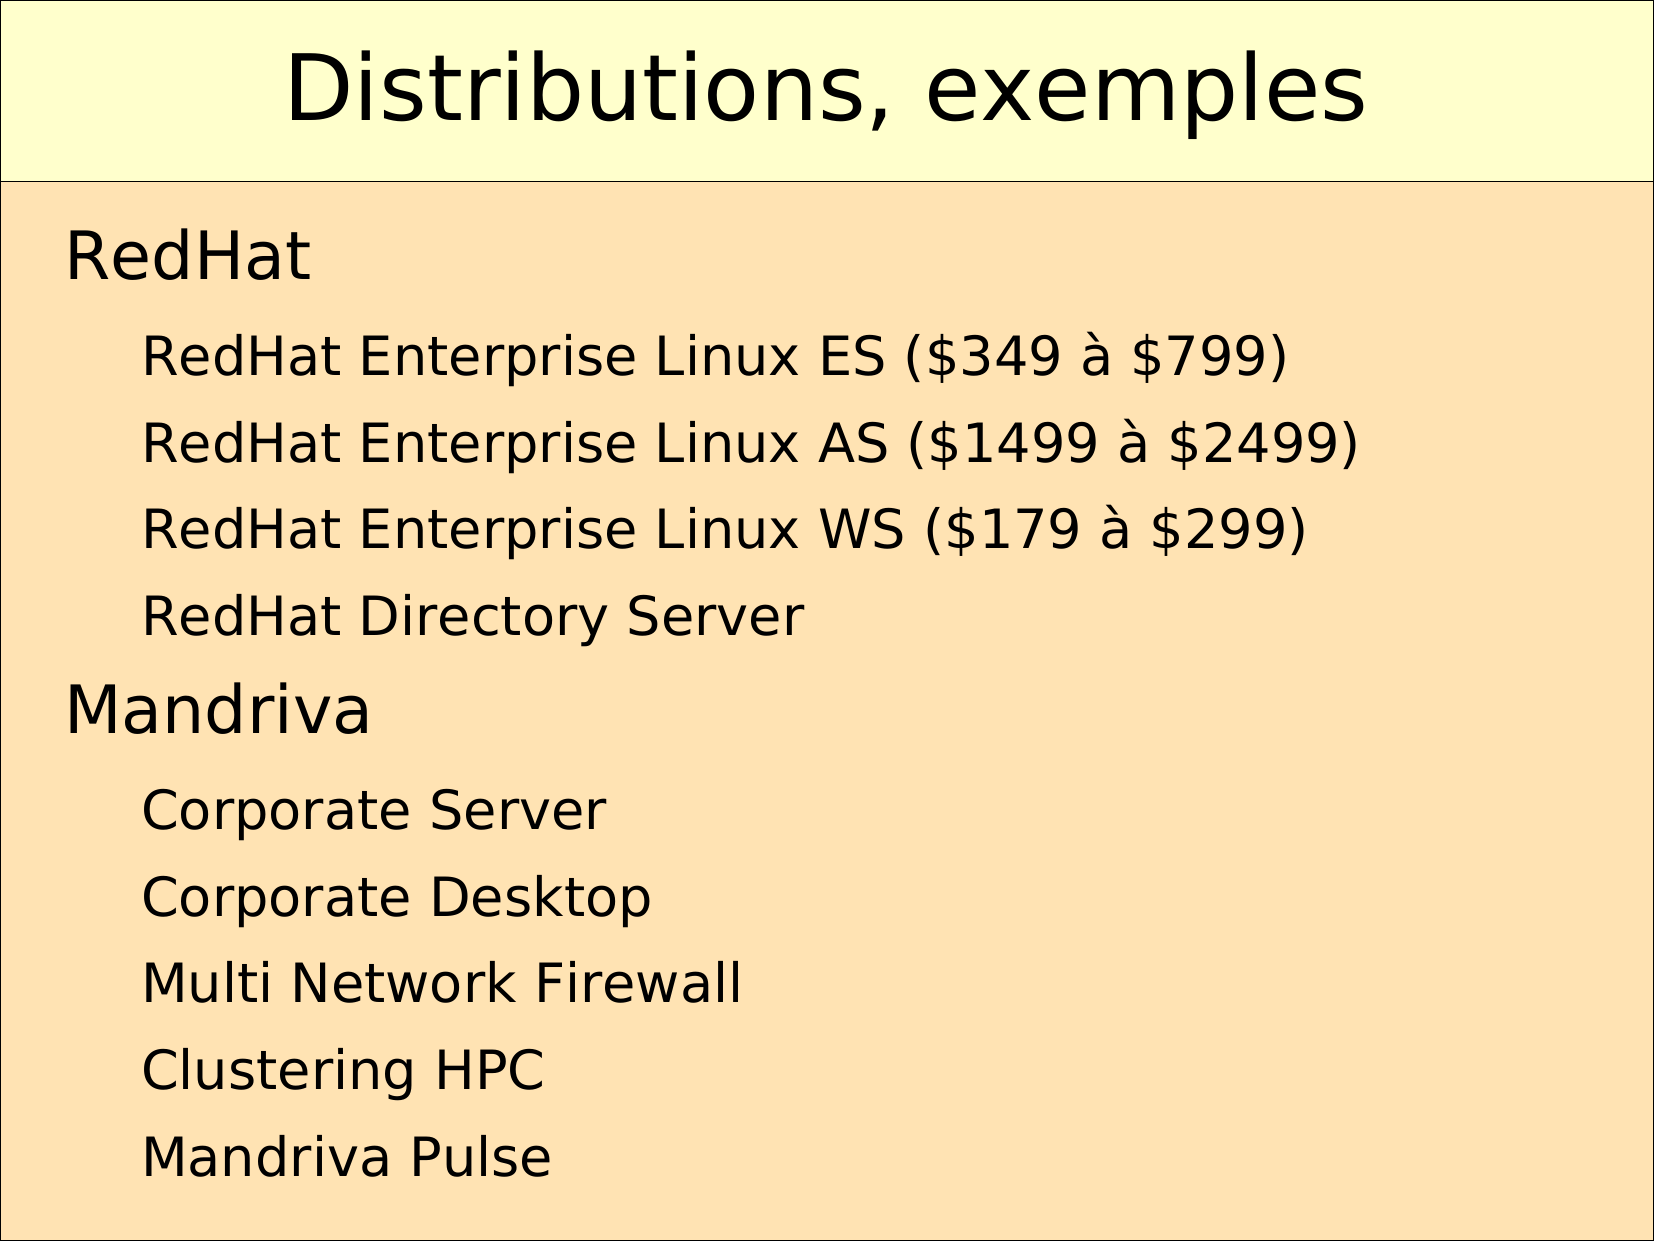

# Distributions, exemples
RedHat
RedHat Enterprise Linux ES ($349 à $799)
RedHat Enterprise Linux AS ($1499 à $2499)
RedHat Enterprise Linux WS ($179 à $299)
RedHat Directory Server
Mandriva
Corporate Server
Corporate Desktop
Multi Network Firewall
Clustering HPC
Mandriva Pulse